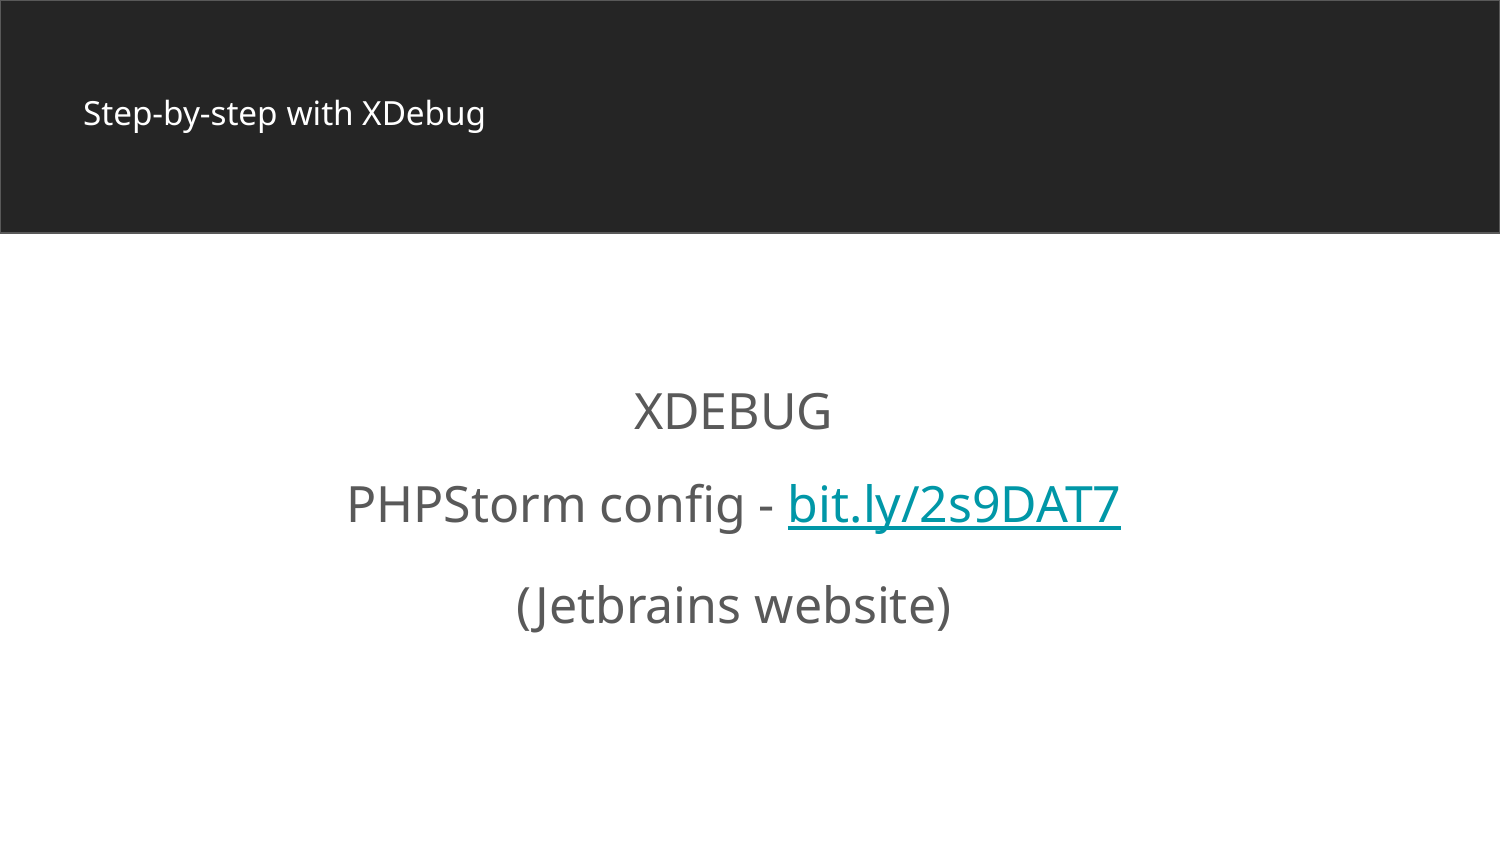

Step-by-step with XDebug
# XDEBUG
PHPStorm config - bit.ly/2s9DAT7
(Jetbrains website)